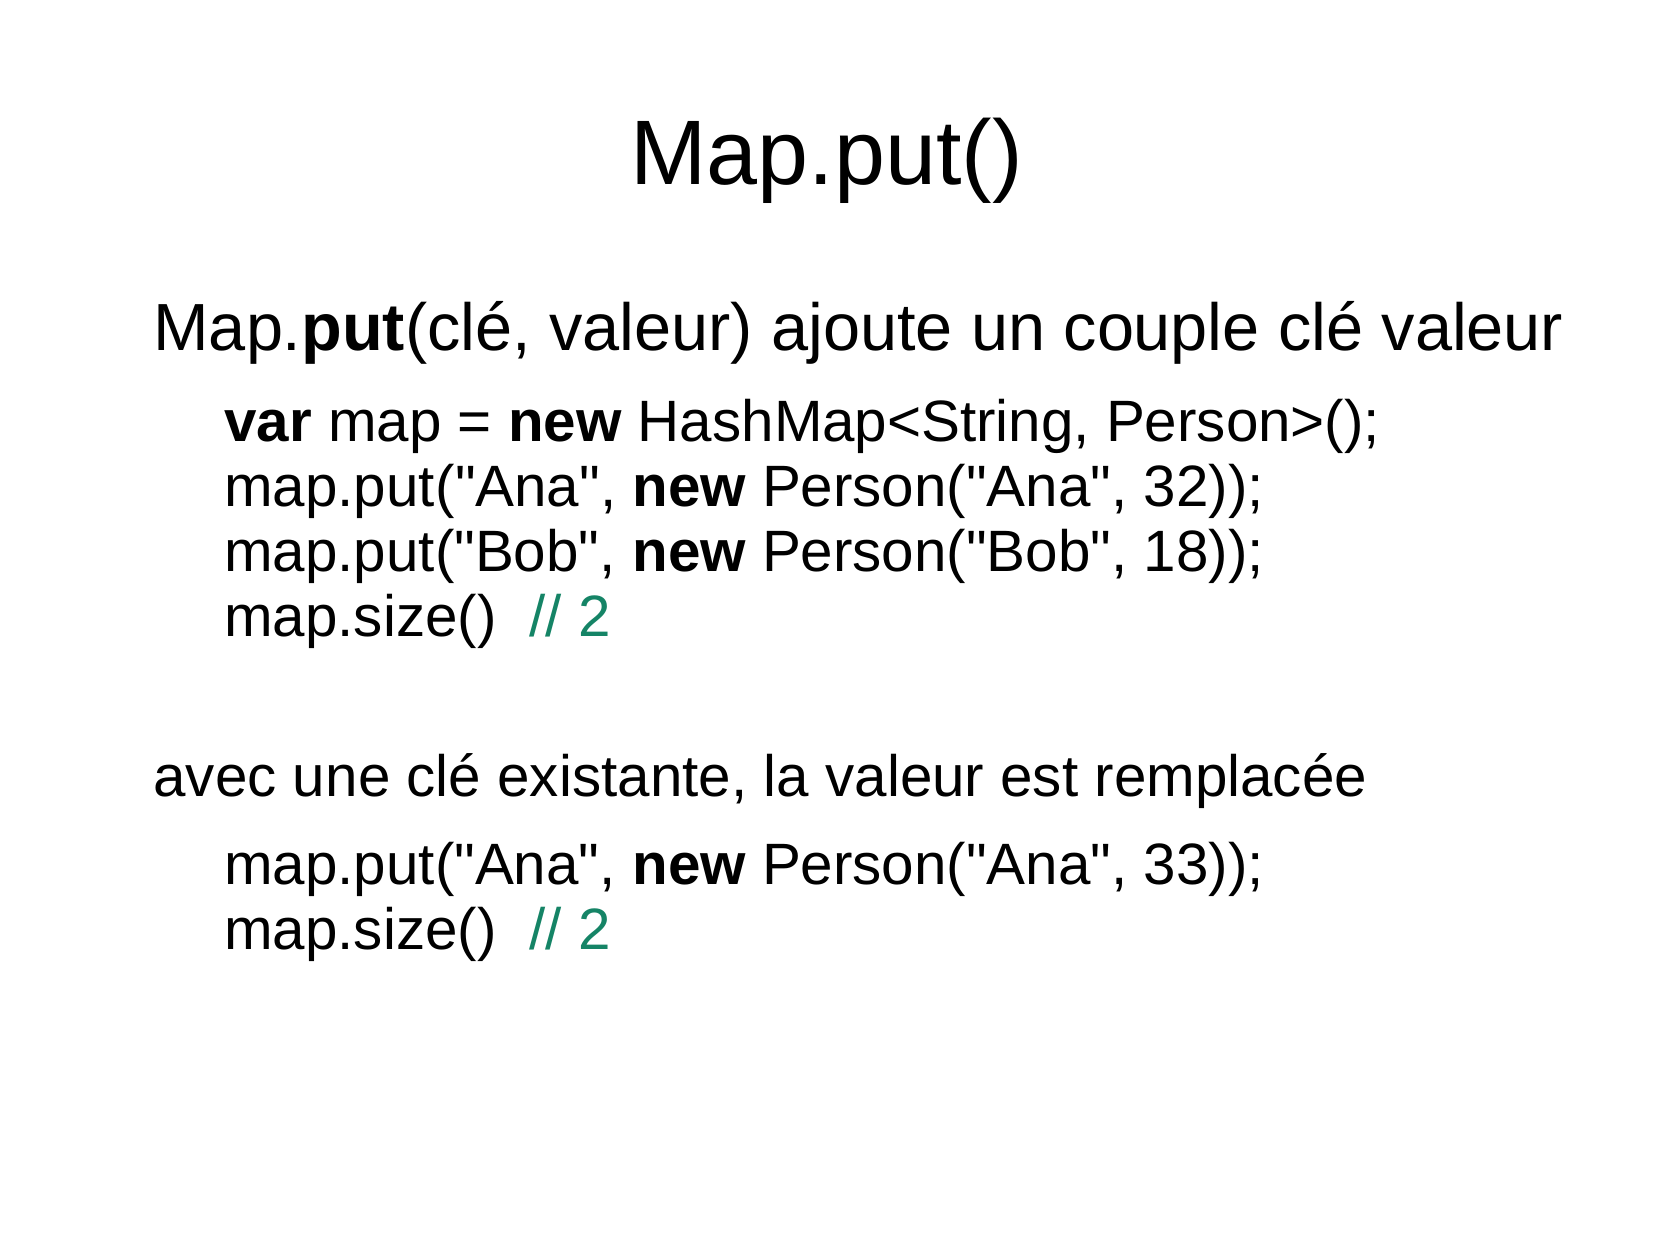

# Map.put()
Map.put(clé, valeur) ajoute un couple clé valeur
var map = new HashMap<String, Person>();
map.put("Ana", new Person("Ana", 32));
map.put("Bob", new Person("Bob", 18));
map.size() // 2
avec une clé existante, la valeur est remplacée
map.put("Ana", new Person("Ana", 33));
map.size() // 2